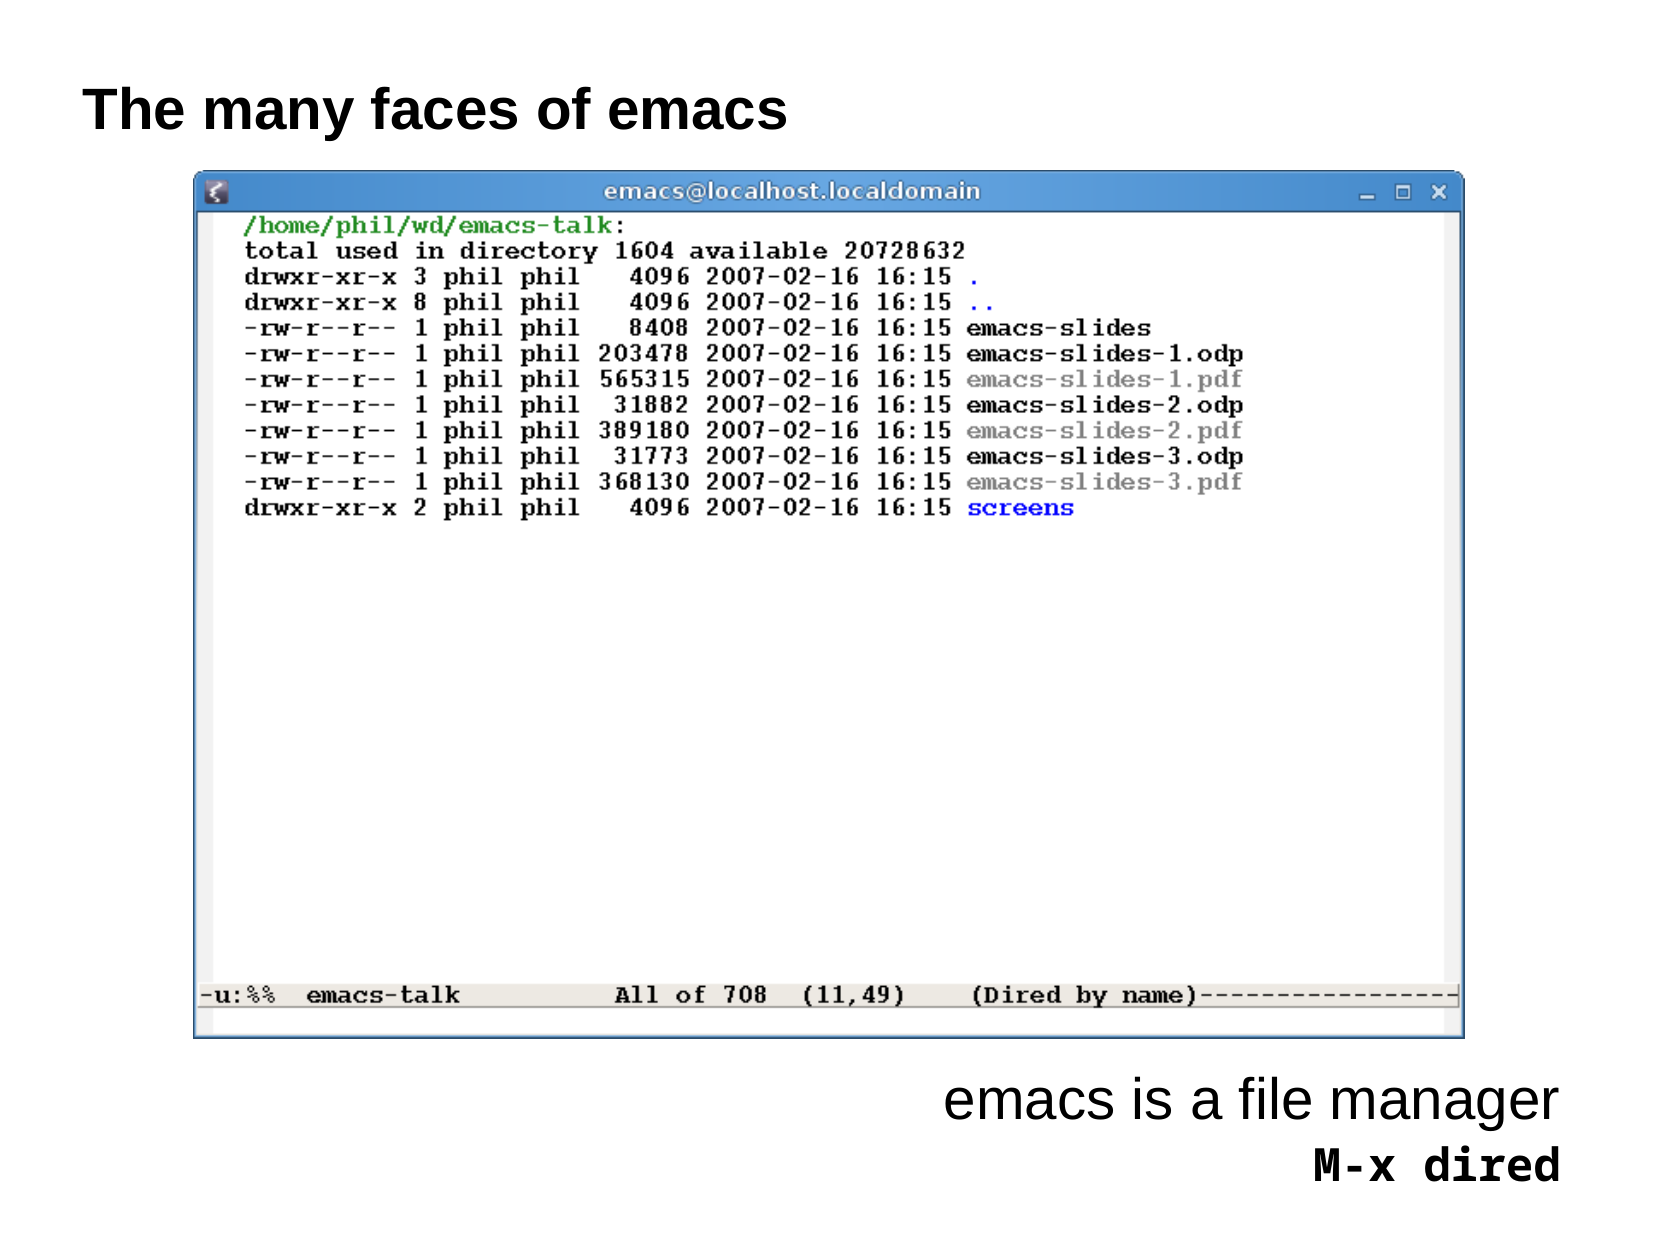

# The many faces of emacs
emacs is a file manager
M-x dired